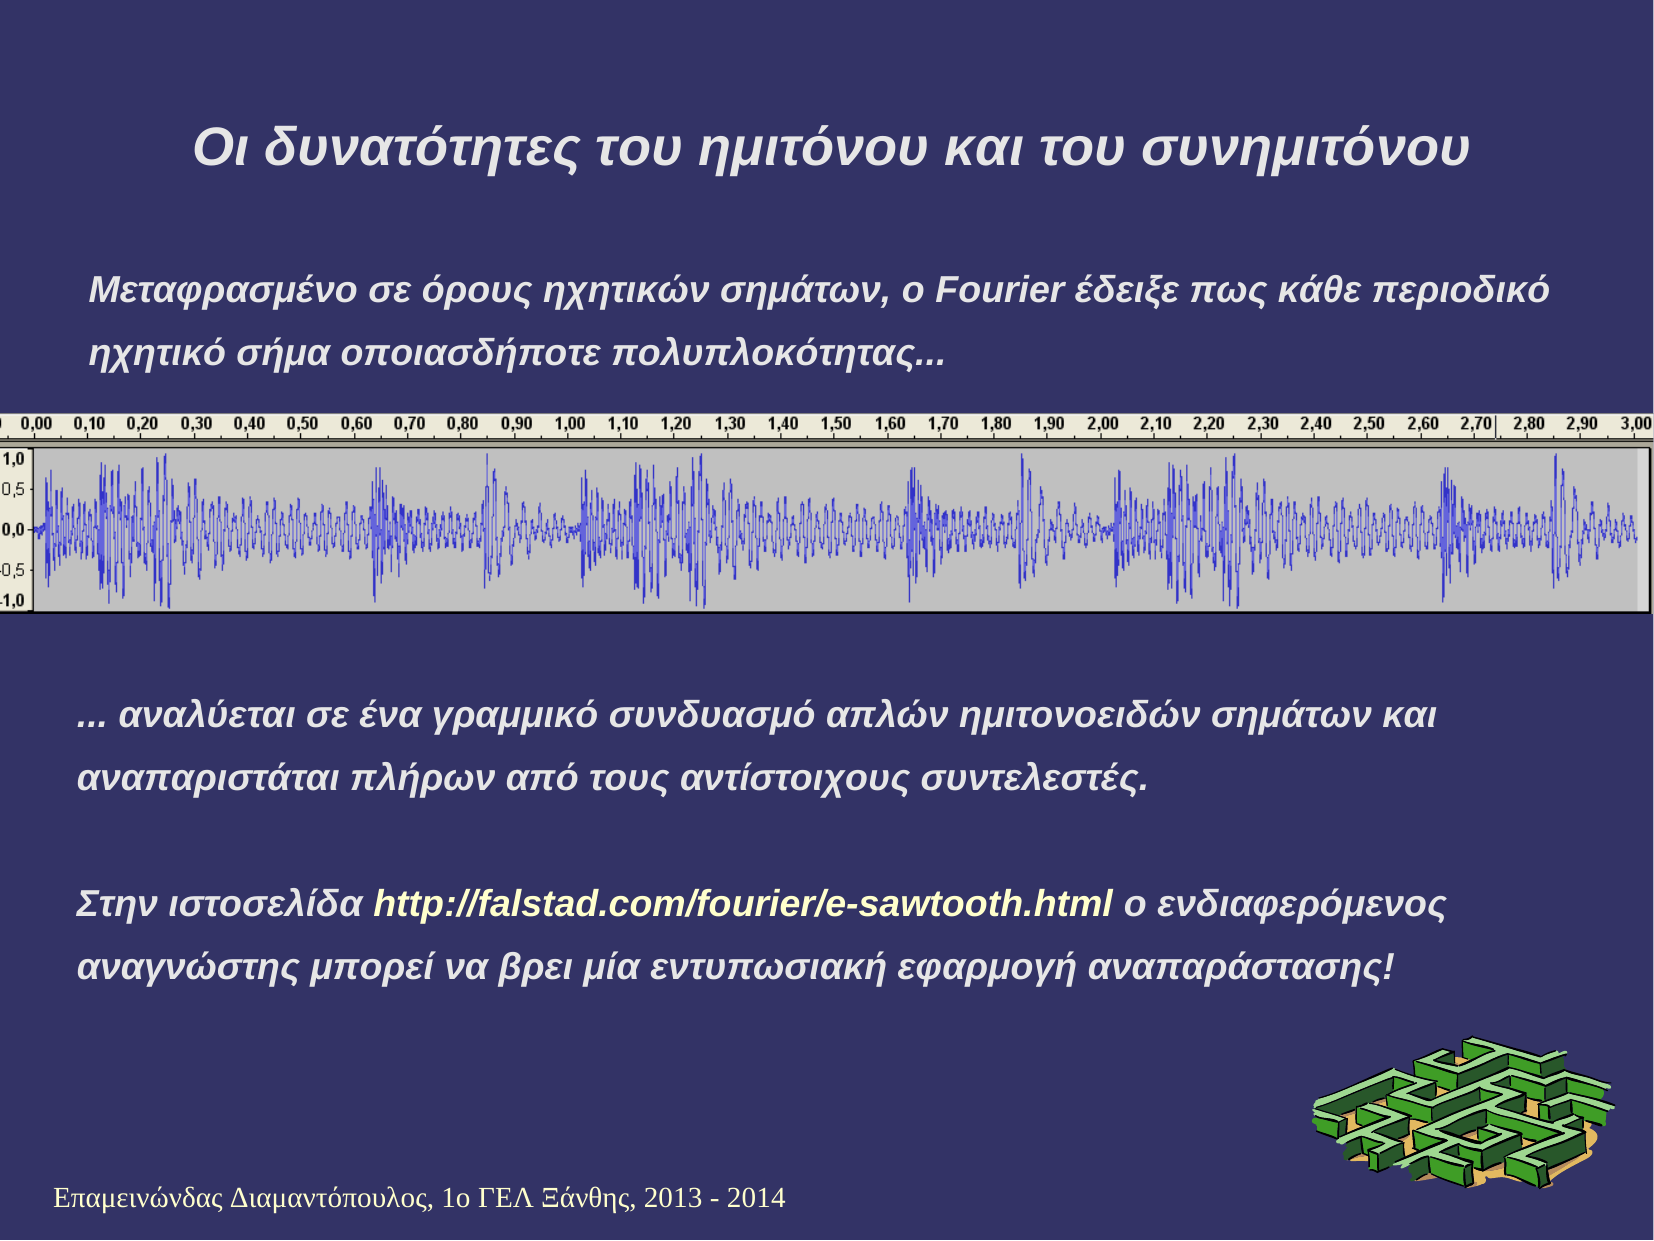

Οι δυνατότητες του ημιτόνου και του συνημιτόνου
# Μεταφρασμένο σε όρους ηχητικών σημάτων, ο Fourier έδειξε πως κάθε περιοδικό ηχητικό σήμα οποιασδήποτε πολυπλοκότητας...
... αναλύεται σε ένα γραμμικό συνδυασμό απλών ημιτονοειδών σημάτων και αναπαριστάται πλήρων από τους αντίστοιχους συντελεστές.
Στην ιστοσελίδα http://falstad.com/fourier/e-sawtooth.html ο ενδιαφερόμενος αναγνώστης μπορεί να βρει μία εντυπωσιακή εφαρμογή αναπαράστασης!